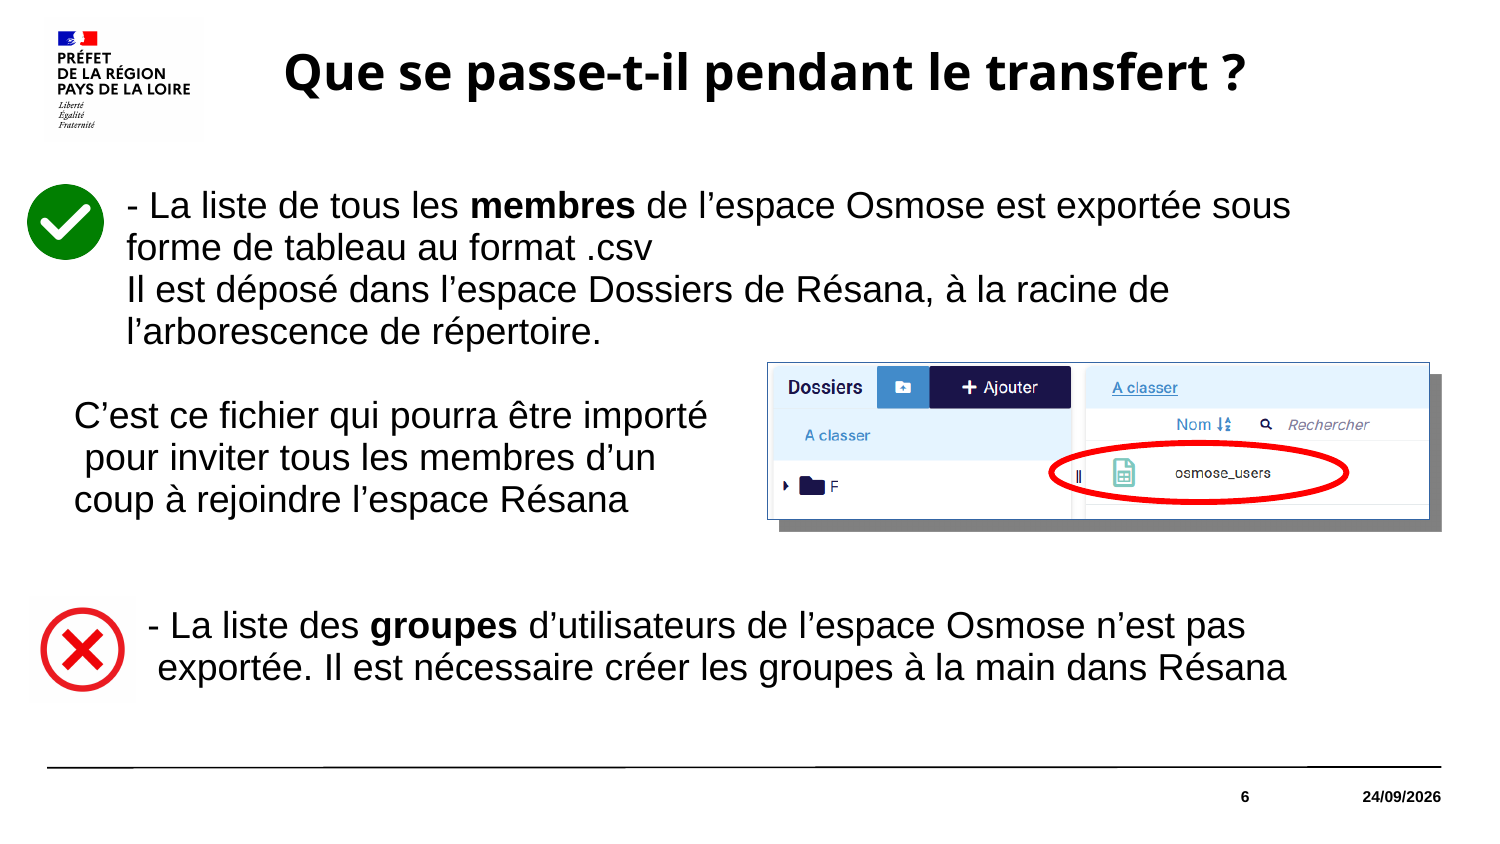

# Que se passe-t-il pendant le transfert ?
 - La liste de tous les membres de l’espace Osmose est exportée sous
 forme de tableau au format .csv
 Il est déposé dans l’espace Dossiers de Résana, à la racine de
 l’arborescence de répertoire.
C’est ce fichier qui pourra être importé
 pour inviter tous les membres d’un
coup à rejoindre l’espace Résana
 - La liste des groupes d’utilisateurs de l’espace Osmose n’est pas exportée. Il est nécessaire créer les groupes à la main dans Résana